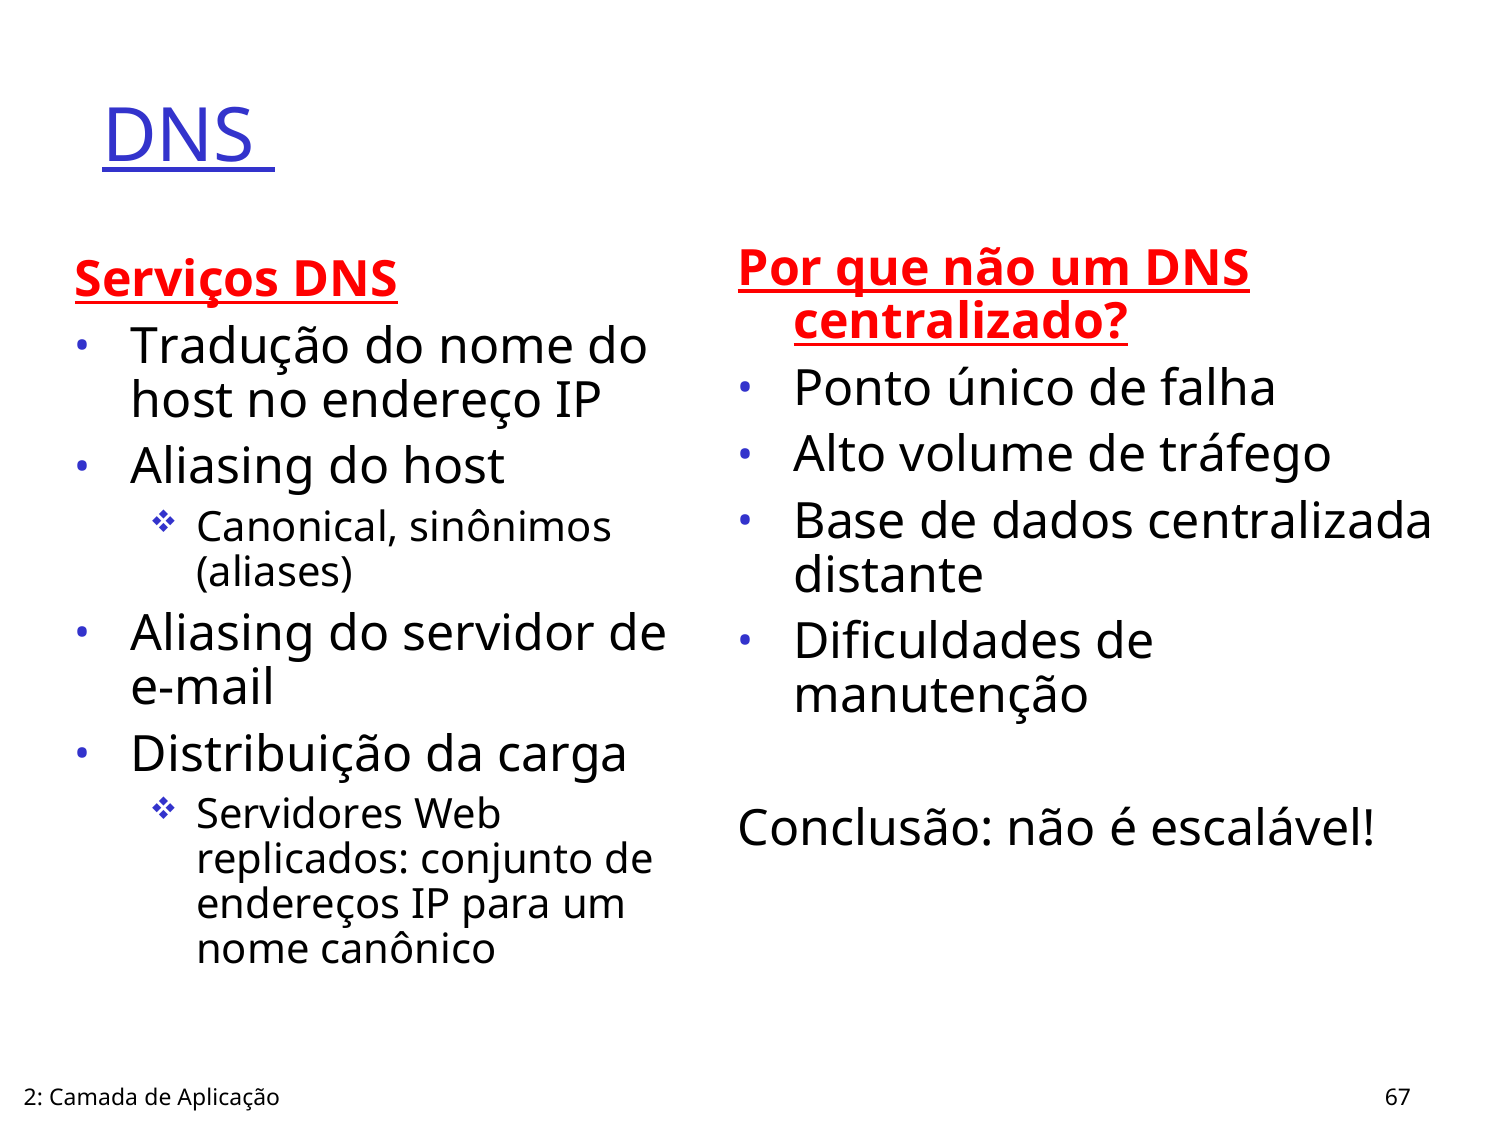

# DNS
Por que não um DNS centralizado?
Ponto único de falha
Alto volume de tráfego
Base de dados centralizada distante
Dificuldades de manutenção
Conclusão: não é escalável!
Serviços DNS
Tradução do nome do host no endereço IP
Aliasing do host
Canonical, sinônimos (aliases)
Aliasing do servidor de e-mail
Distribuição da carga
Servidores Web replicados: conjunto de endereços IP para um nome canônico
67